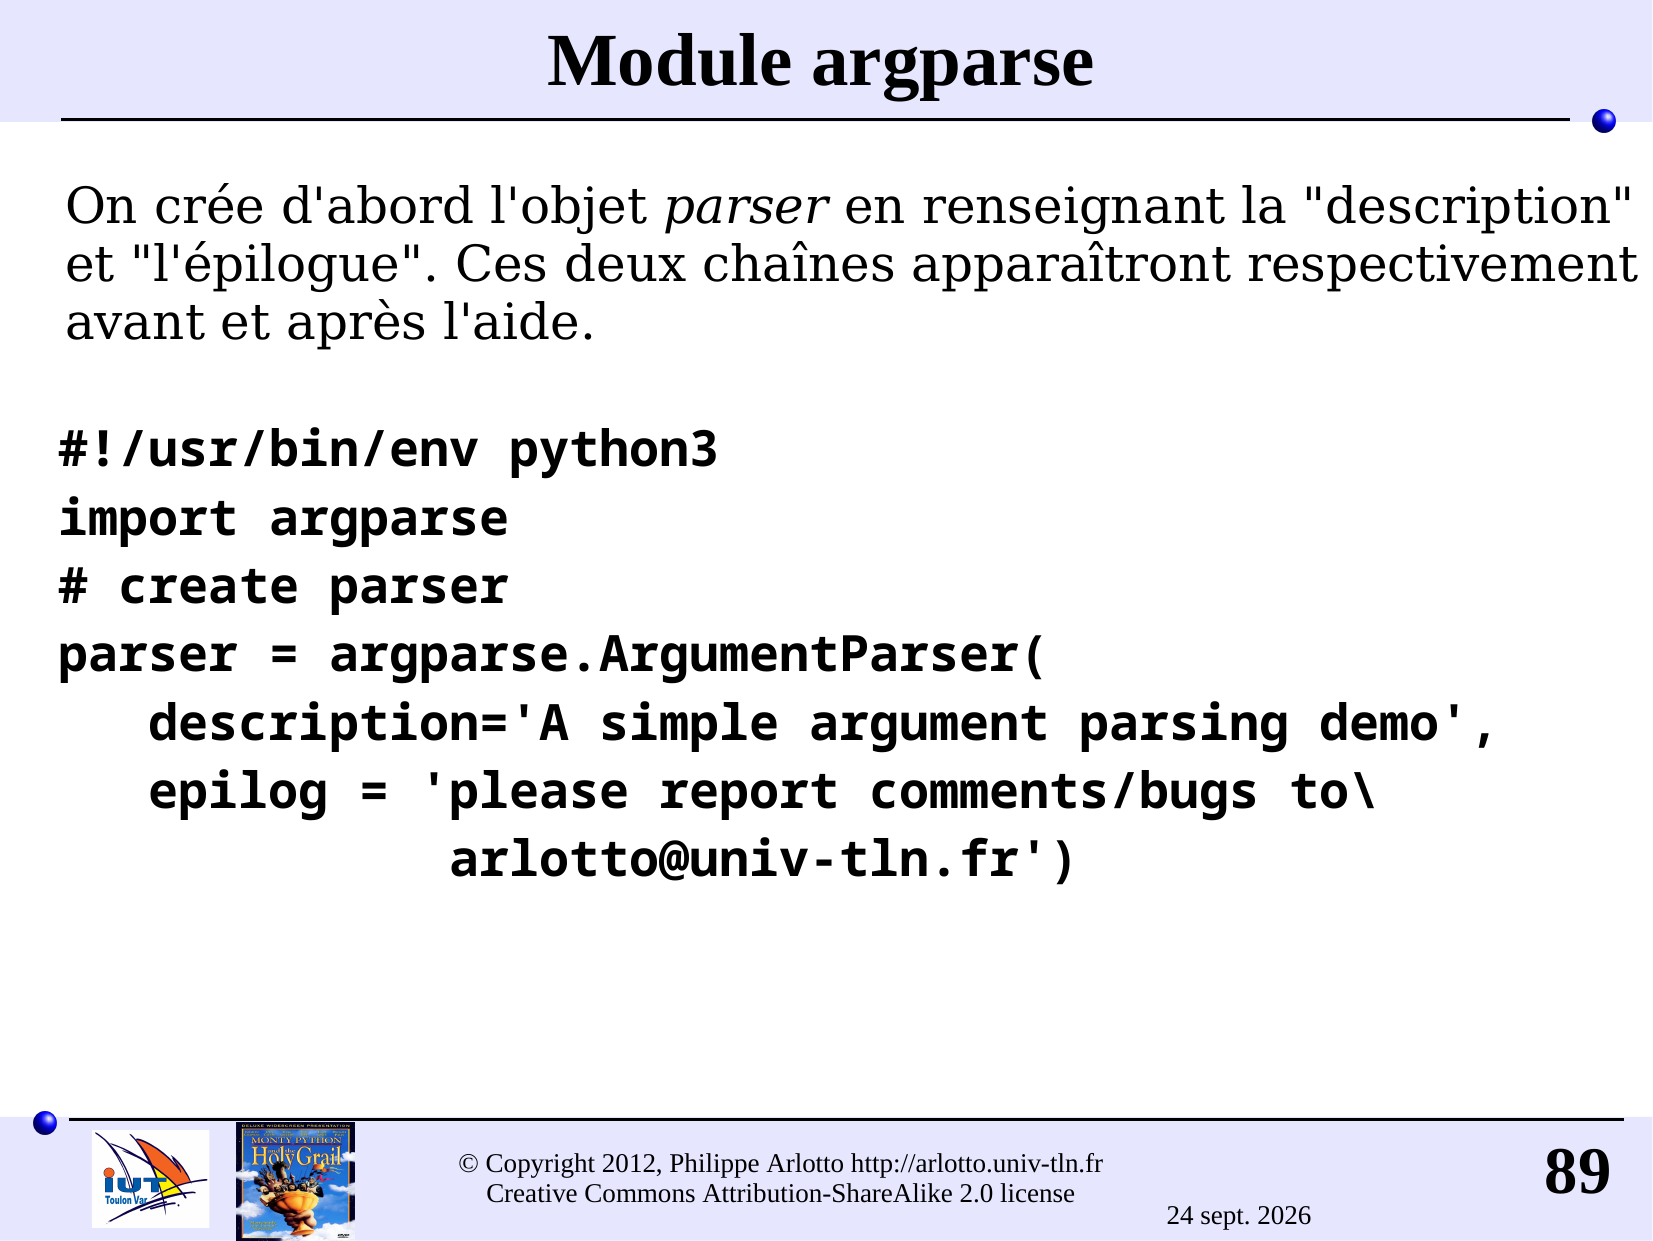

# Module argparse
On crée d'abord l'objet parser en renseignant la "description"
et "l'épilogue". Ces deux chaînes apparaîtront respectivement
avant et après l'aide.
#!/usr/bin/env python3
import argparse
# create parser
parser = argparse.ArgumentParser(
 description='A simple argument parsing demo',
 epilog = 'please report comments/bugs to\ arlotto@univ-tln.fr')